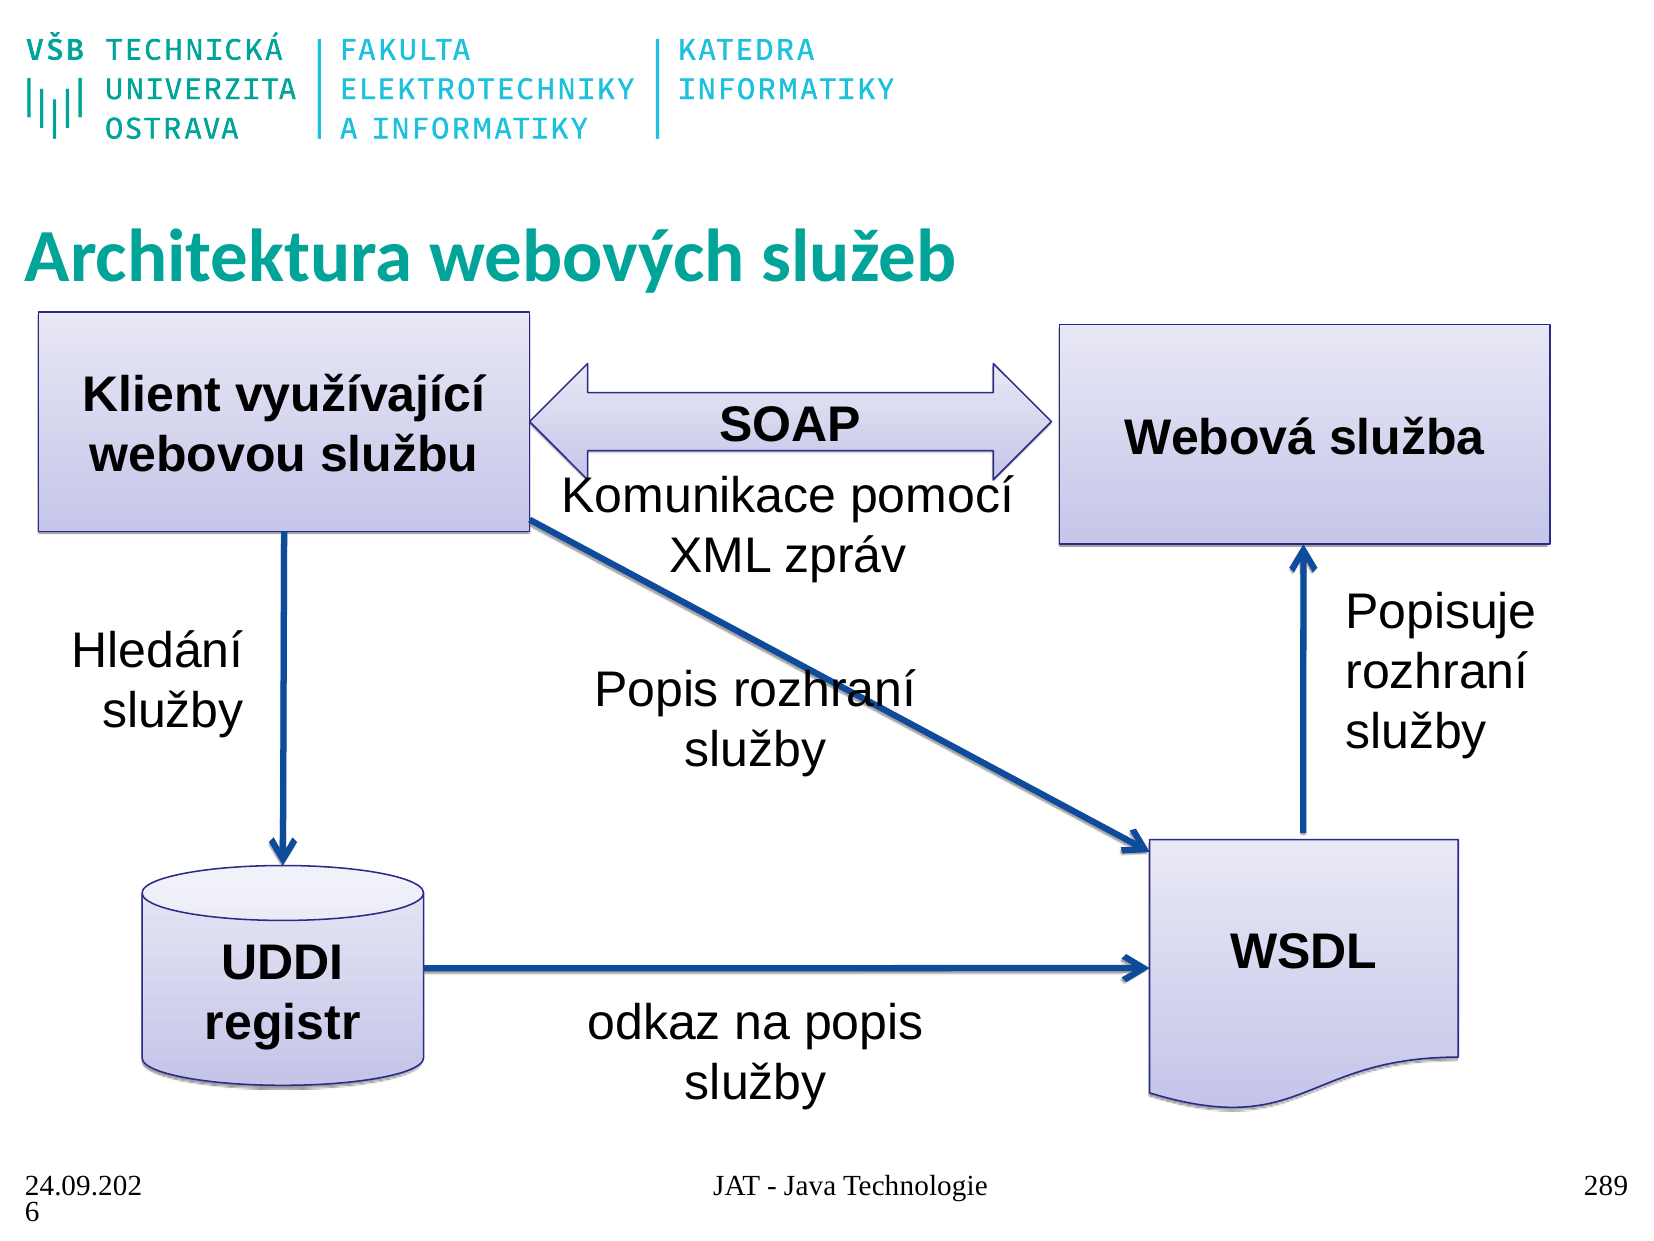

# Architektura webových služeb
Klient využívající webovou službu
Webová služba
SOAP
Komunikace pomocí XML zpráv
Popisuje rozhraní služby
Hledání služby
Popis rozhraní služby
WSDL
UDDI registr
odkaz na popis služby
JAT - Java Technologie
289